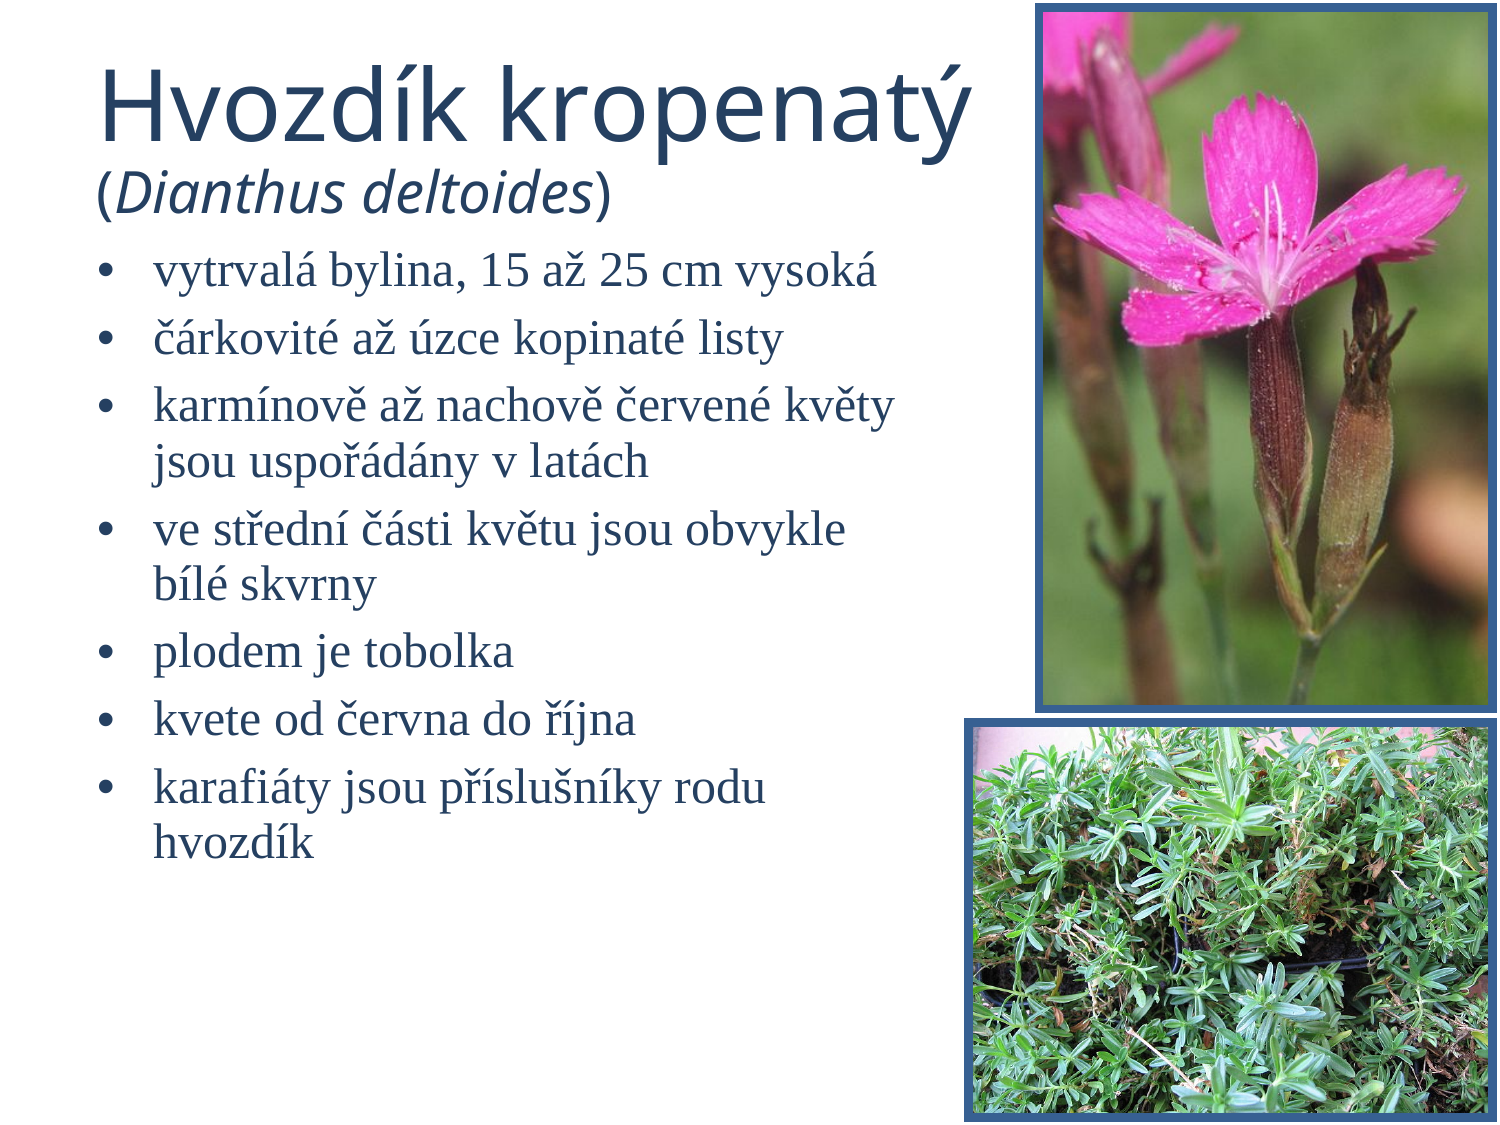

Hvozdík kropenatý
(Dianthus deltoides)
# vytrvalá bylina, 15 až 25 cm vysoká
čárkovité až úzce kopinaté listy
karmínově až nachově červené květy jsou uspořádány v latách
ve střední části květu jsou obvykle bílé skvrny
plodem je tobolka
kvete od června do října
karafiáty jsou příslušníky rodu hvozdík